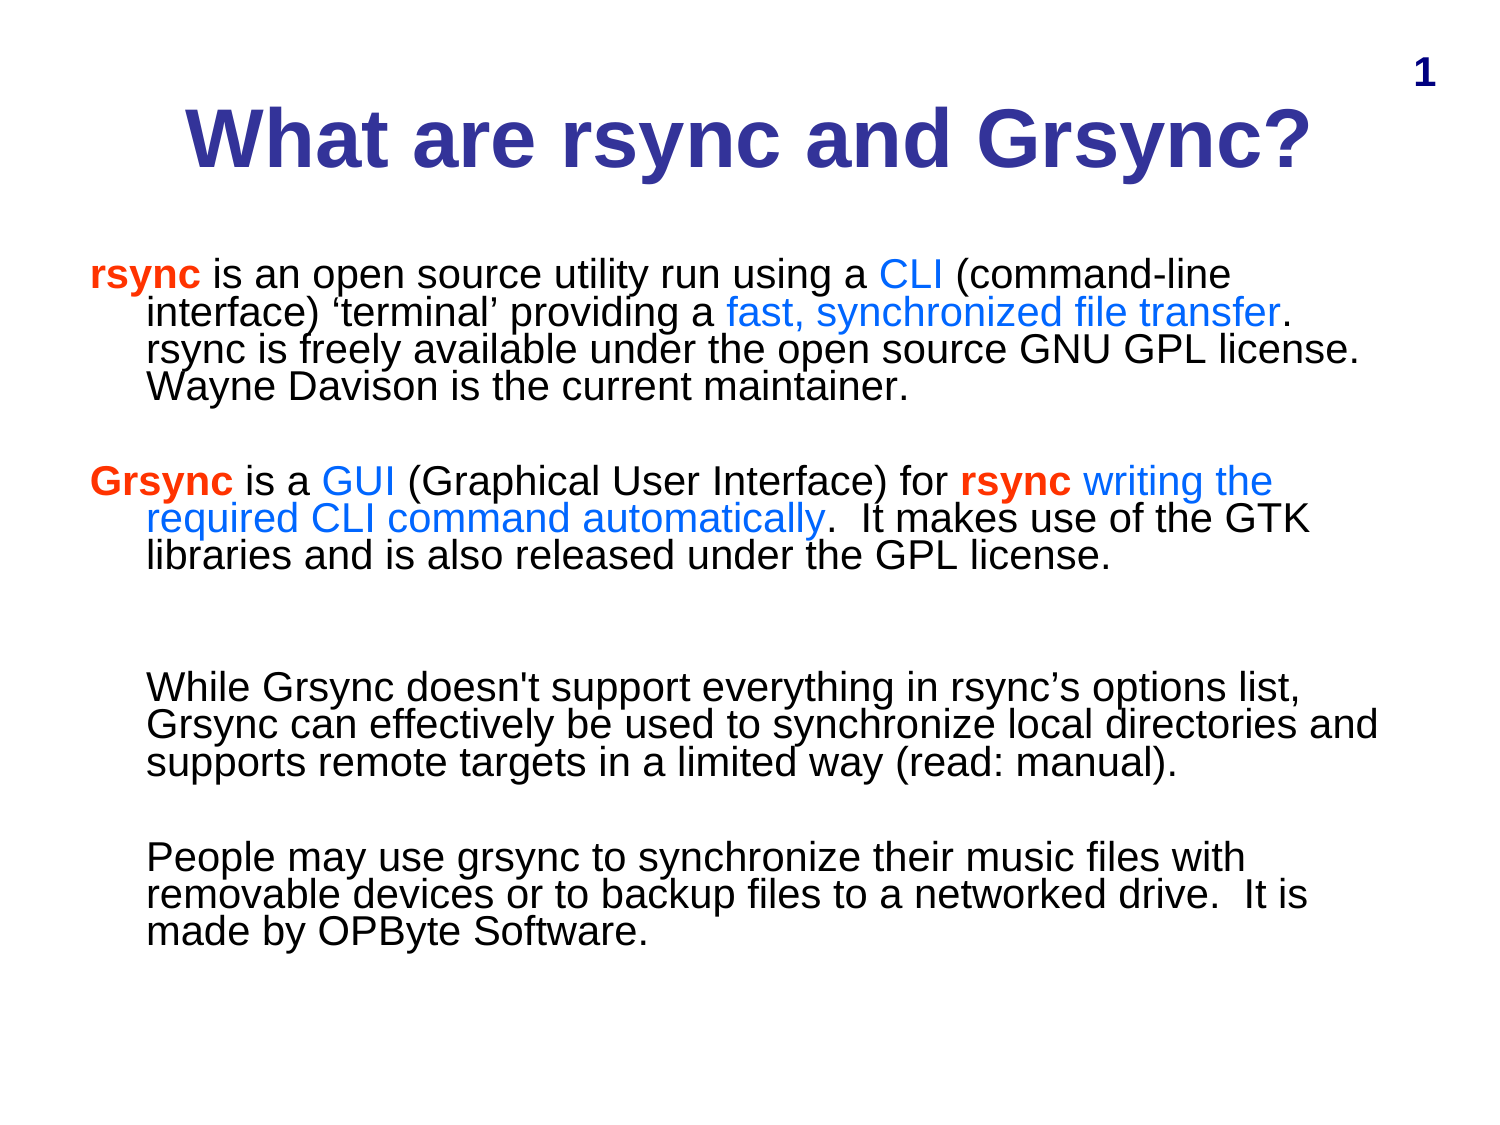

1
# What are rsync and Grsync?
rsync is an open source utility run using a CLI (command-line interface) ‘terminal’ providing a fast, synchronized file transfer. rsync is freely available under the open source GNU GPL license. Wayne Davison is the current maintainer.
Grsync is a GUI (Graphical User Interface) for rsync writing the required CLI command automatically. It makes use of the GTK libraries and is also released under the GPL license.
	While Grsync doesn't support everything in rsync’s options list, Grsync can effectively be used to synchronize local directories and supports remote targets in a limited way (read: manual).
	People may use grsync to synchronize their music files with removable devices or to backup files to a networked drive. It is made by OPByte Software.